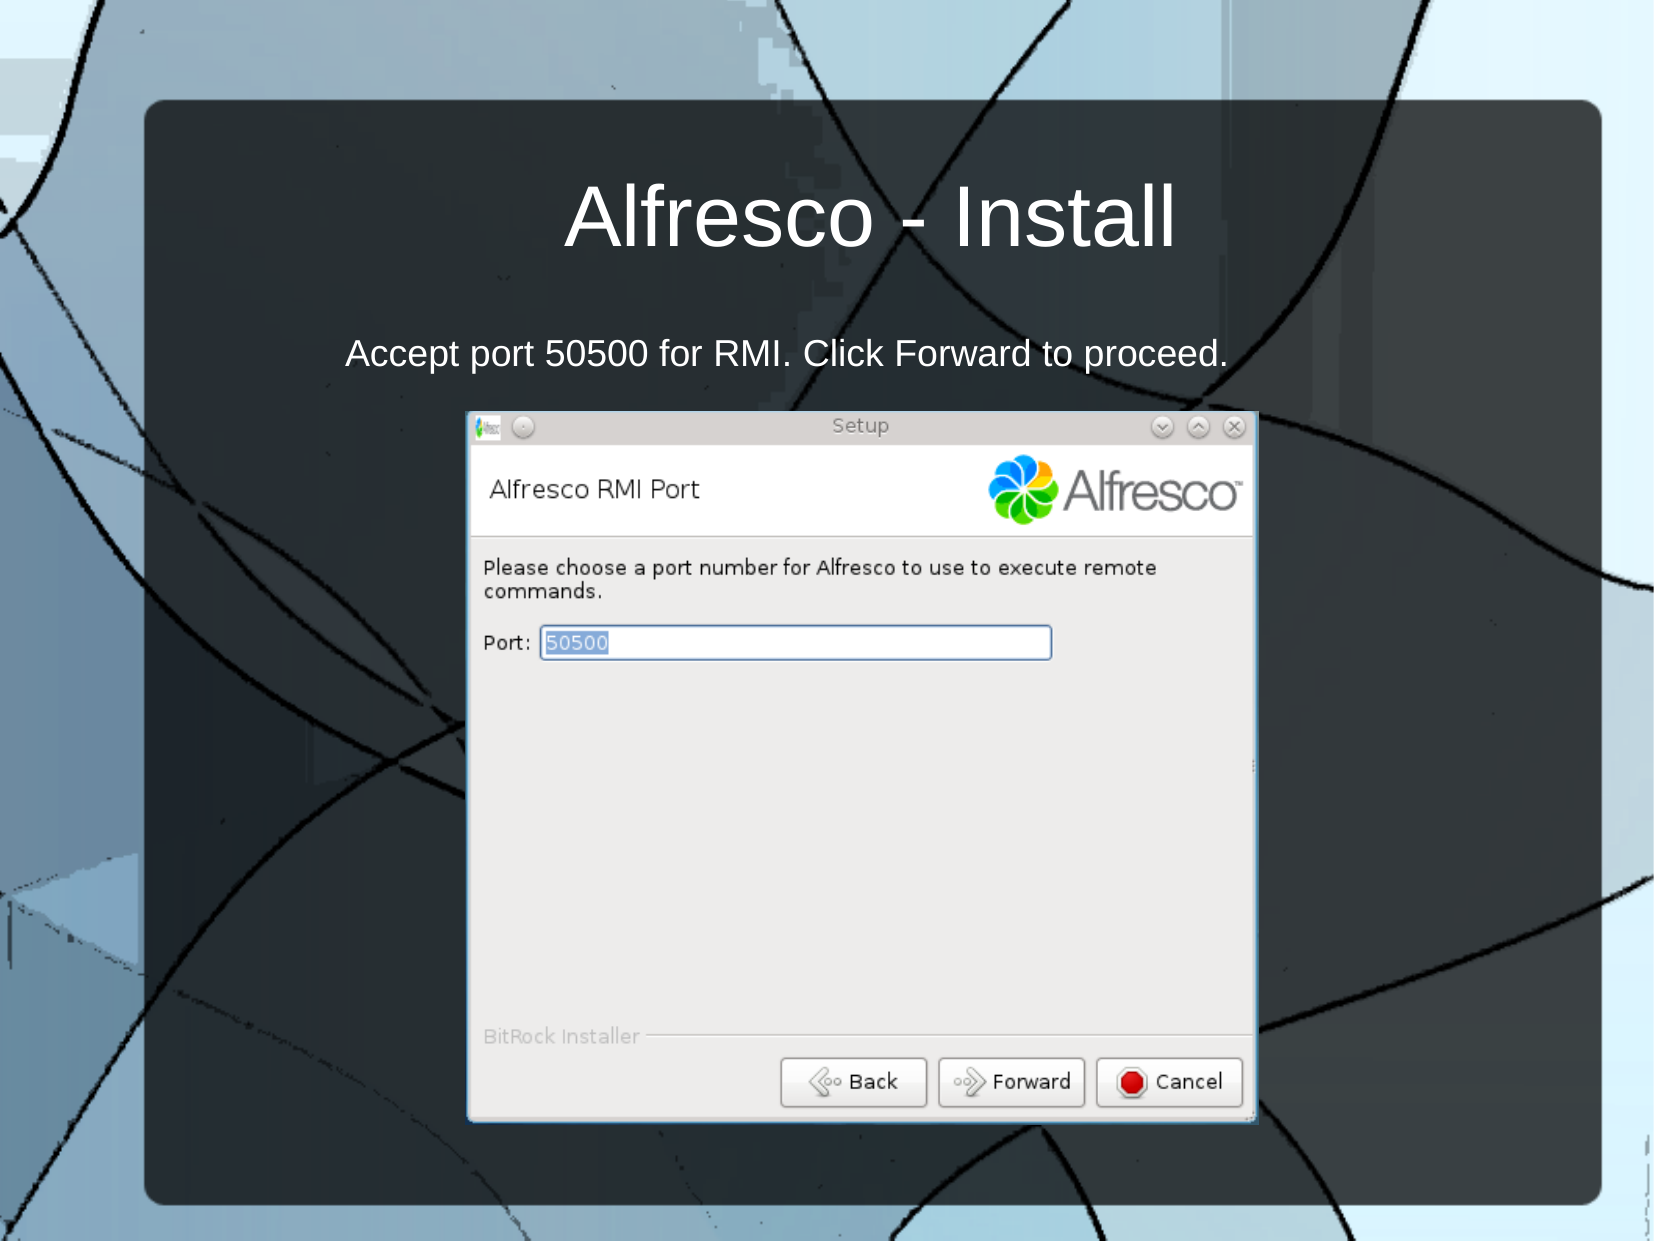

# Alfresco - Install
Accept port 50500 for RMI. Click Forward to proceed.